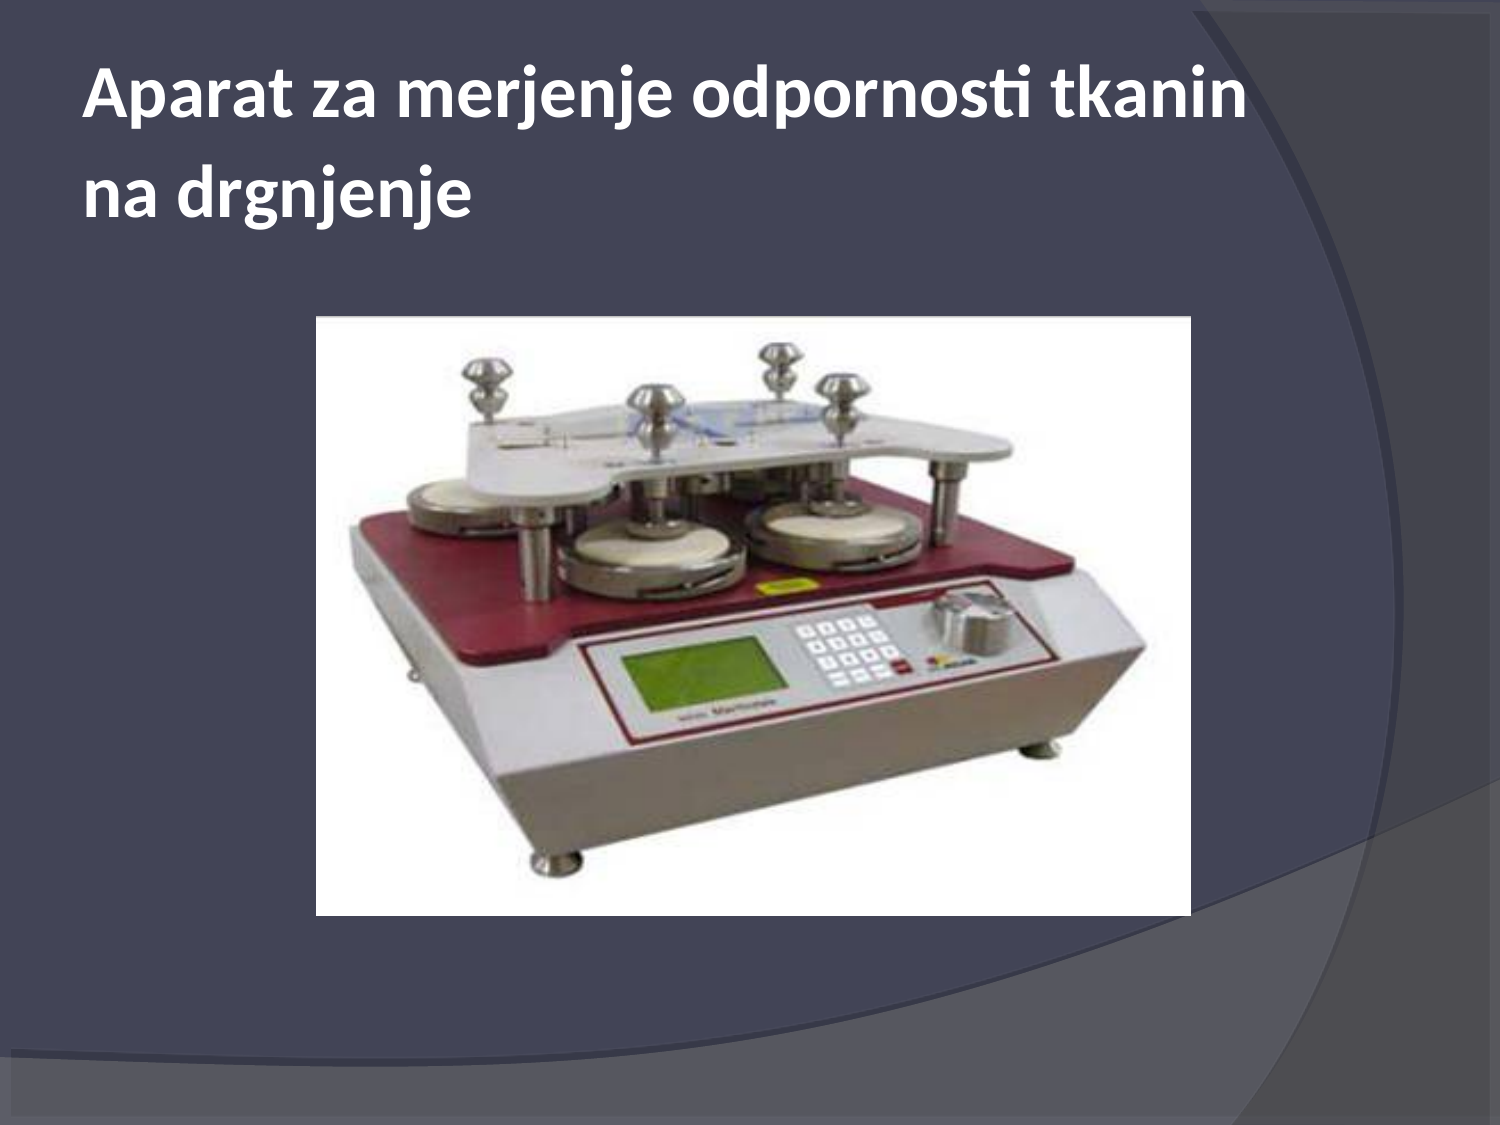

# Aparat za merjenje odpornosti tkanin na drgnjenje